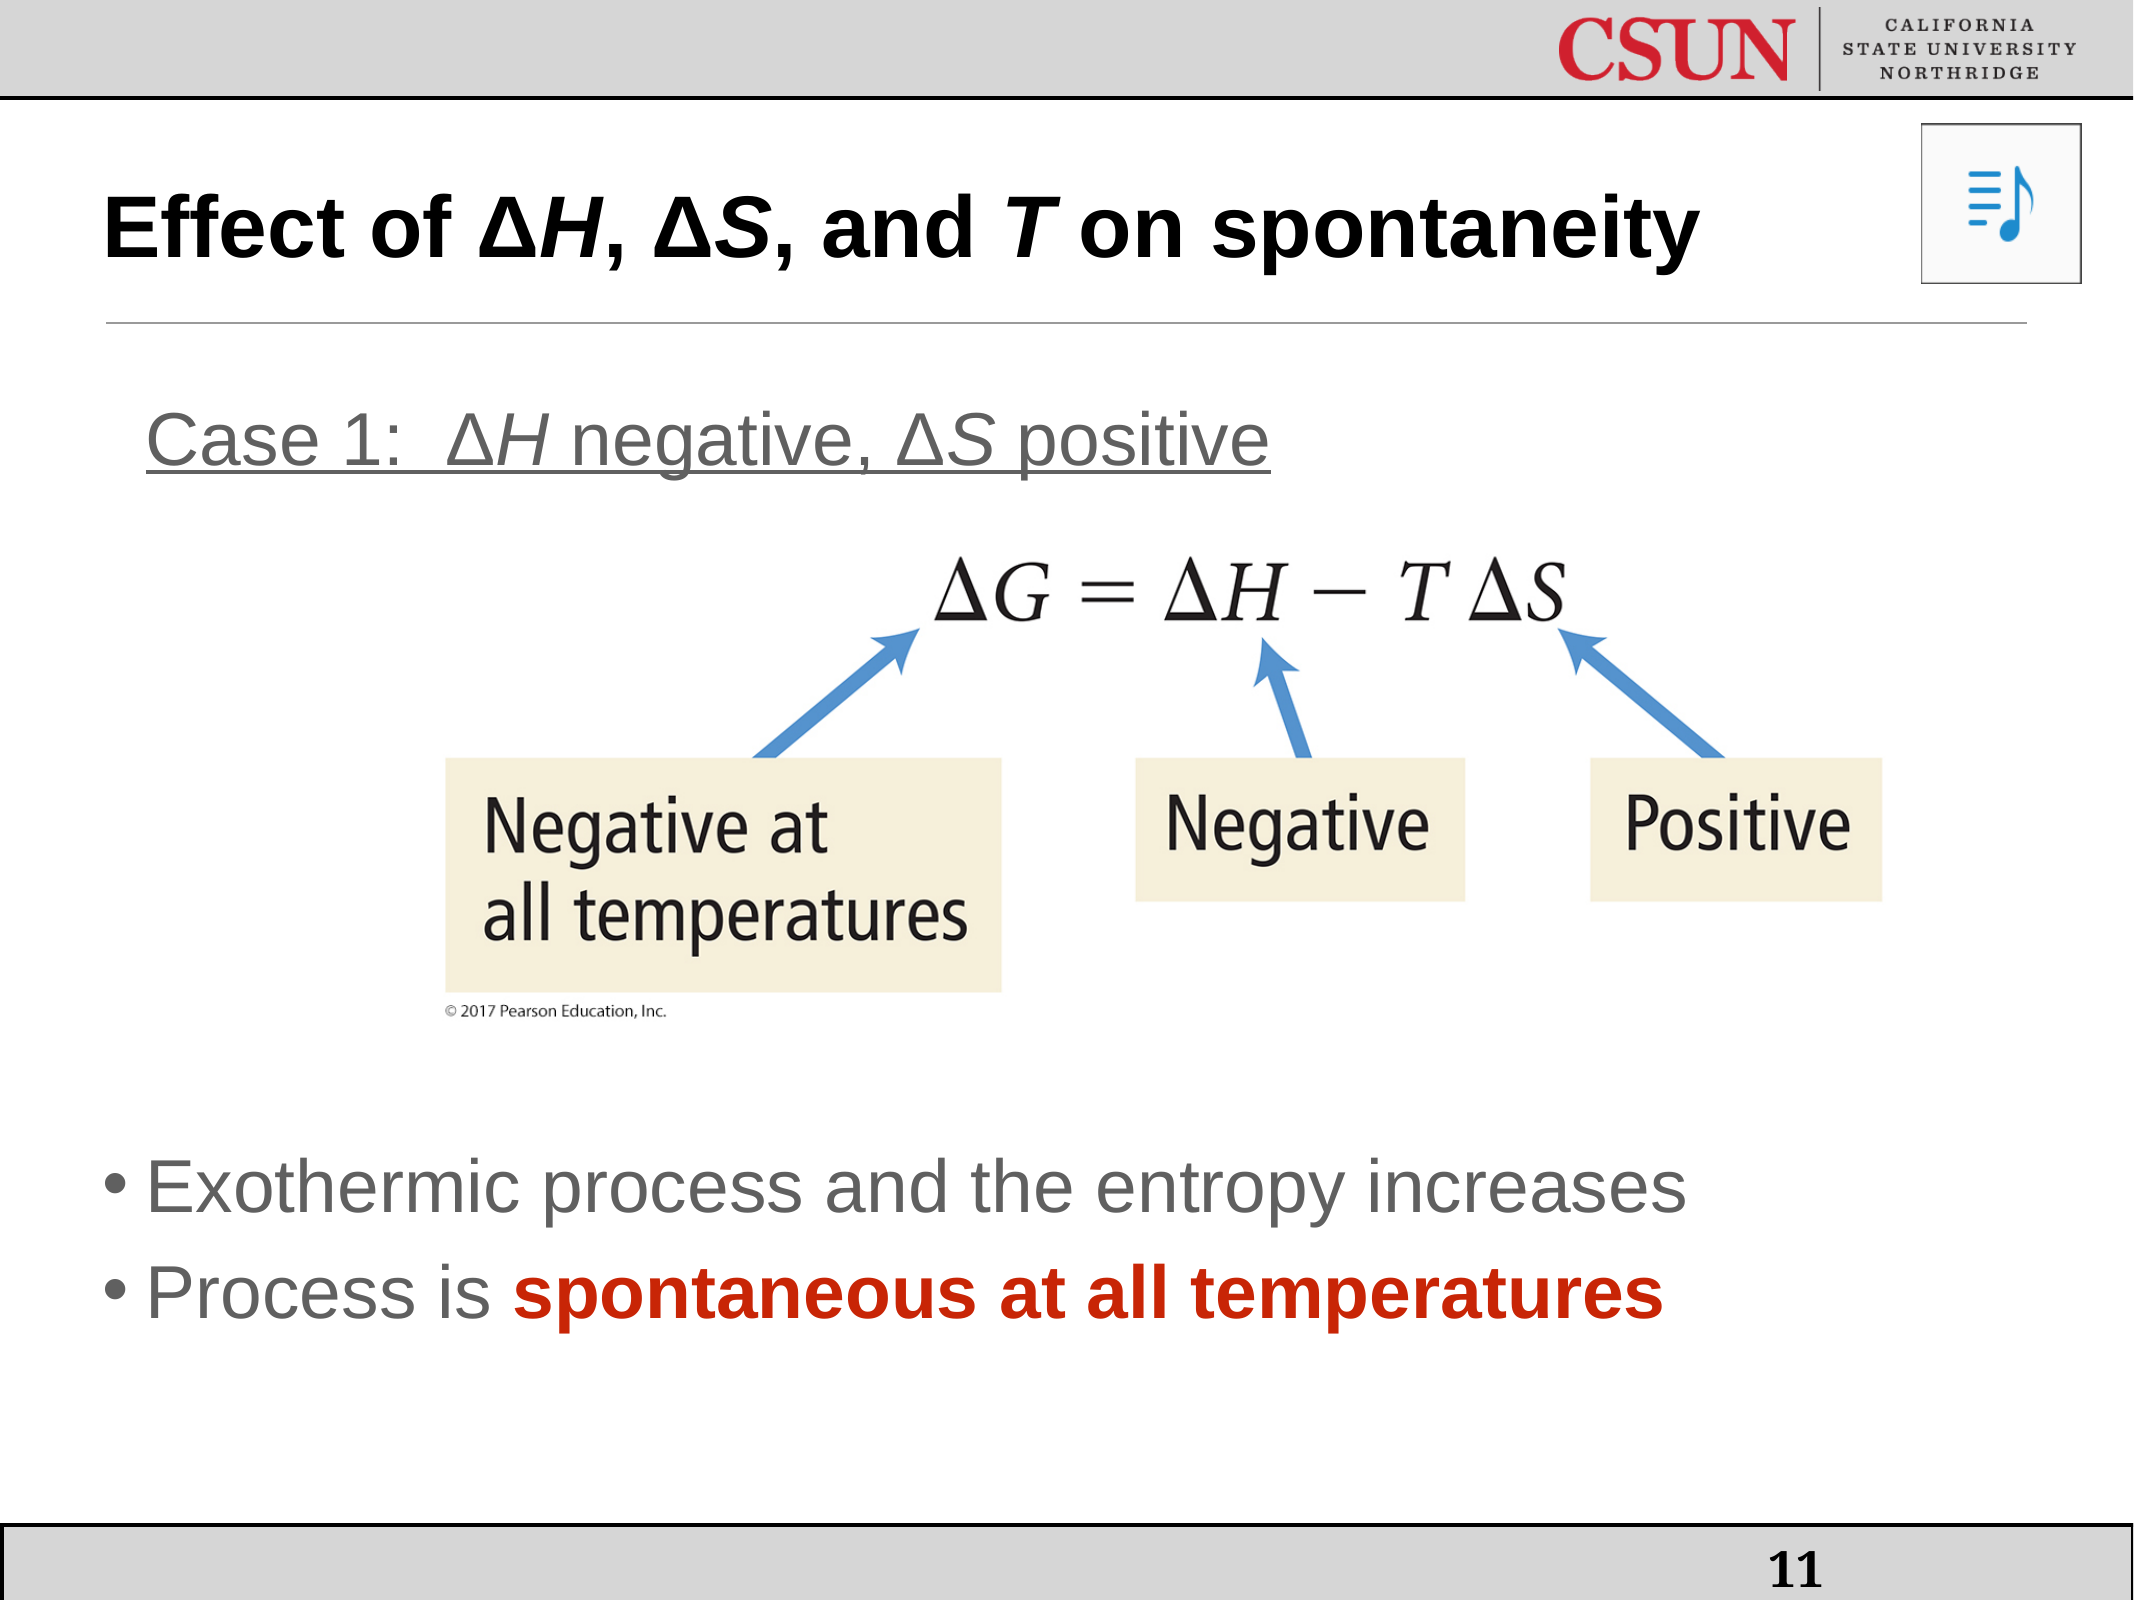

# Effect of ΔH, ΔS, and T on spontaneity
Case 1: ΔH negative, ΔS positive
Exothermic process and the entropy increases
Process is spontaneous at all temperatures
11